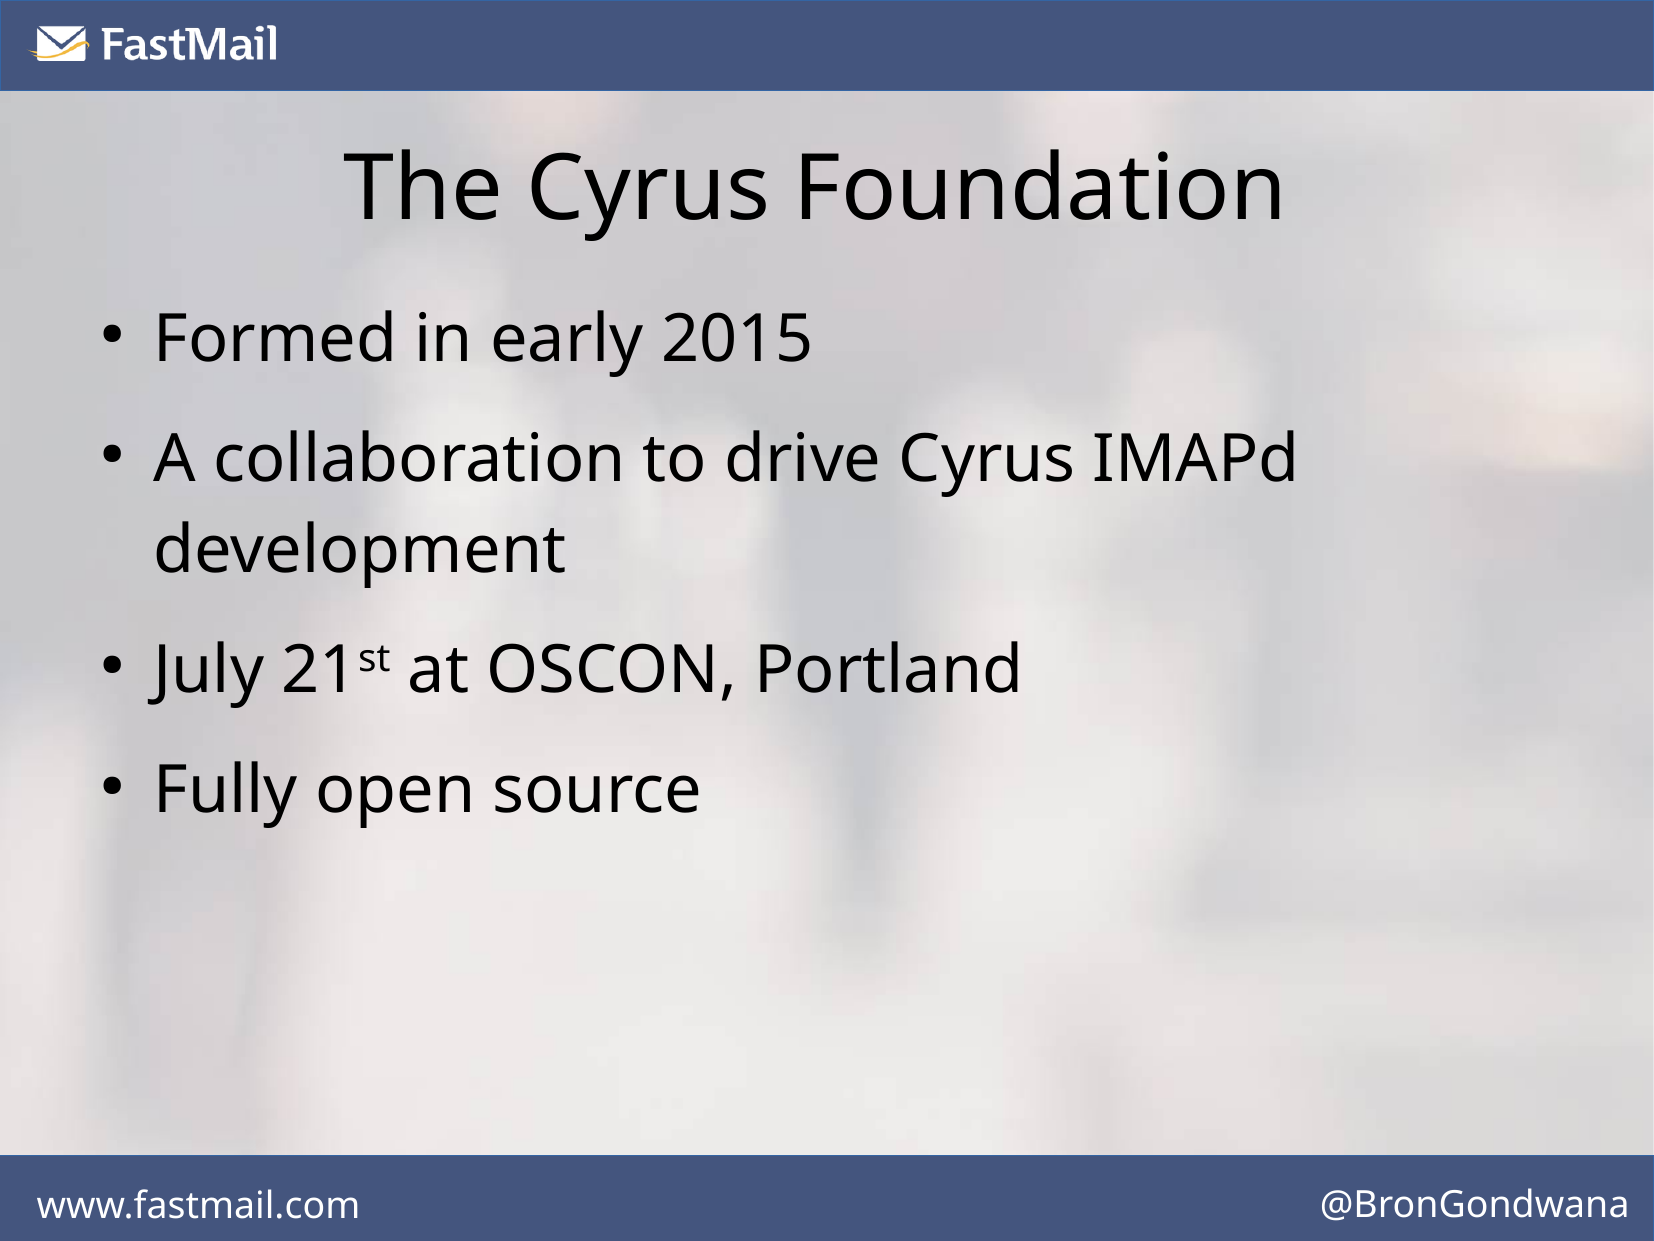

# The Cyrus Foundation
Formed in early 2015
A collaboration to drive Cyrus IMAPd development
July 21st at OSCON, Portland
Fully open source